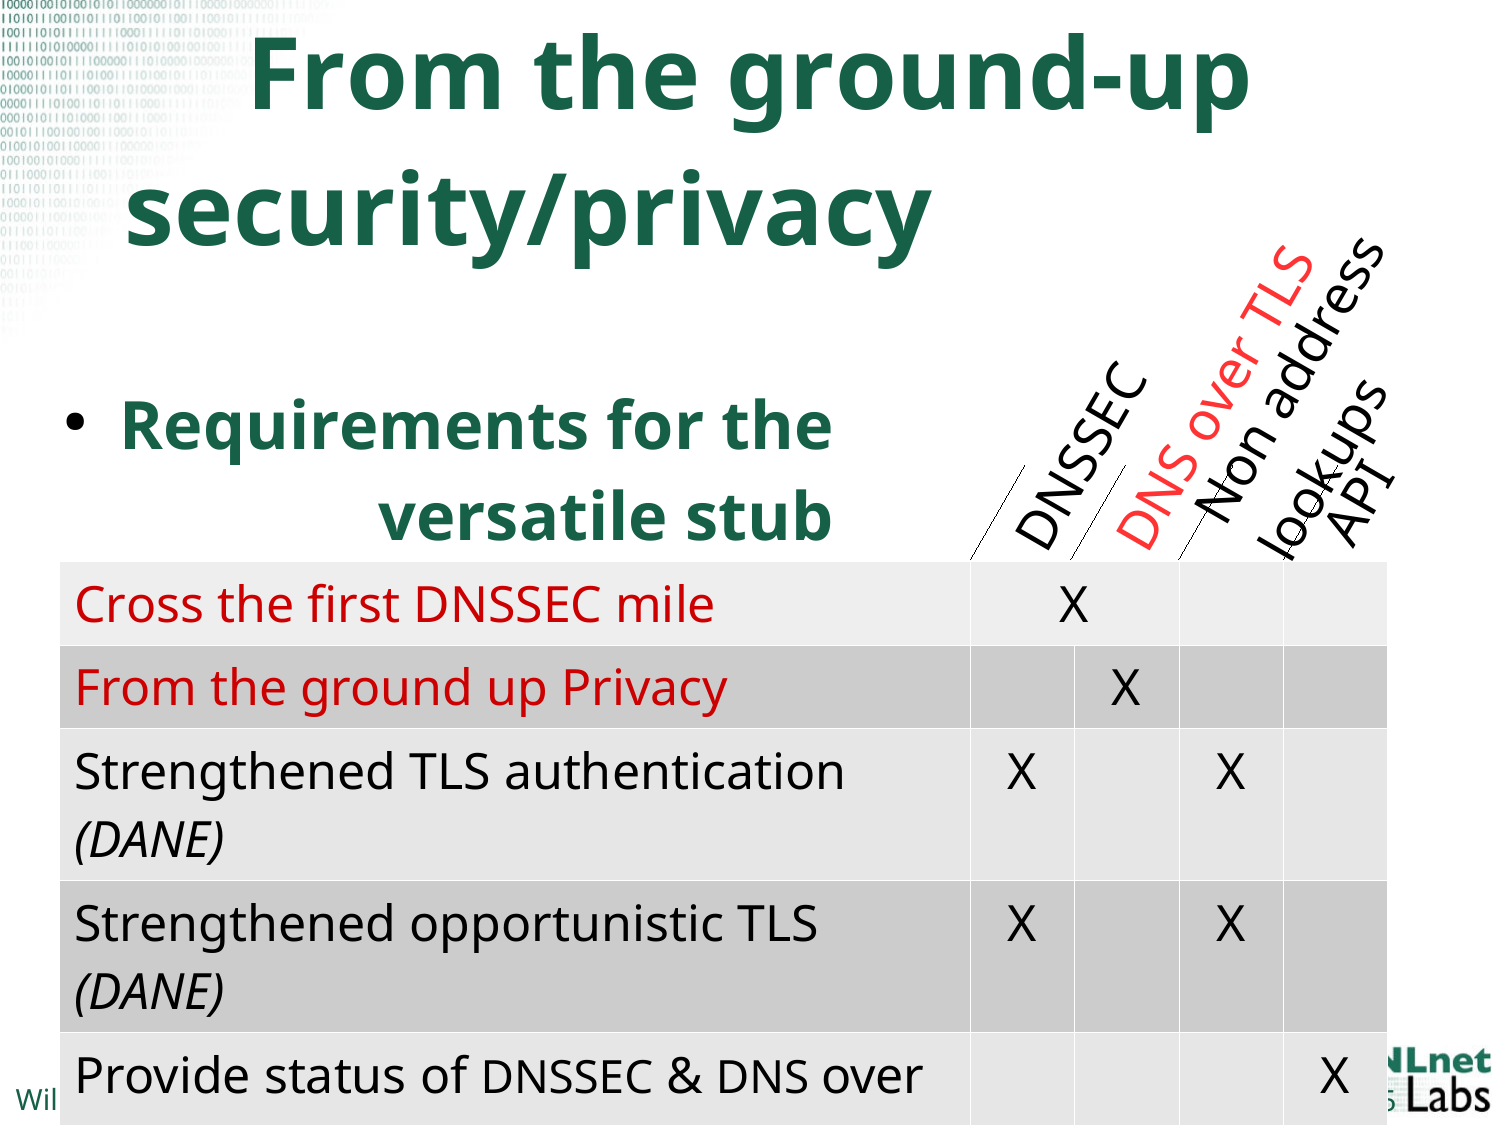

# From the ground-up security/privacy
Non address lookups
DNSSEC
DNS over TLS
Requirements for the
versatile stub
API
| Cross the first DNSSEC mile | X | | | |
| --- | --- | --- | --- | --- |
| From the ground up Privacy | | X | | |
| Strengthened TLS authentication (DANE) | X | | X | |
| Strengthened opportunistic TLS (DANE) | X | | X | |
| Provide status of DNSSEC & DNS over TLS | | | | X |